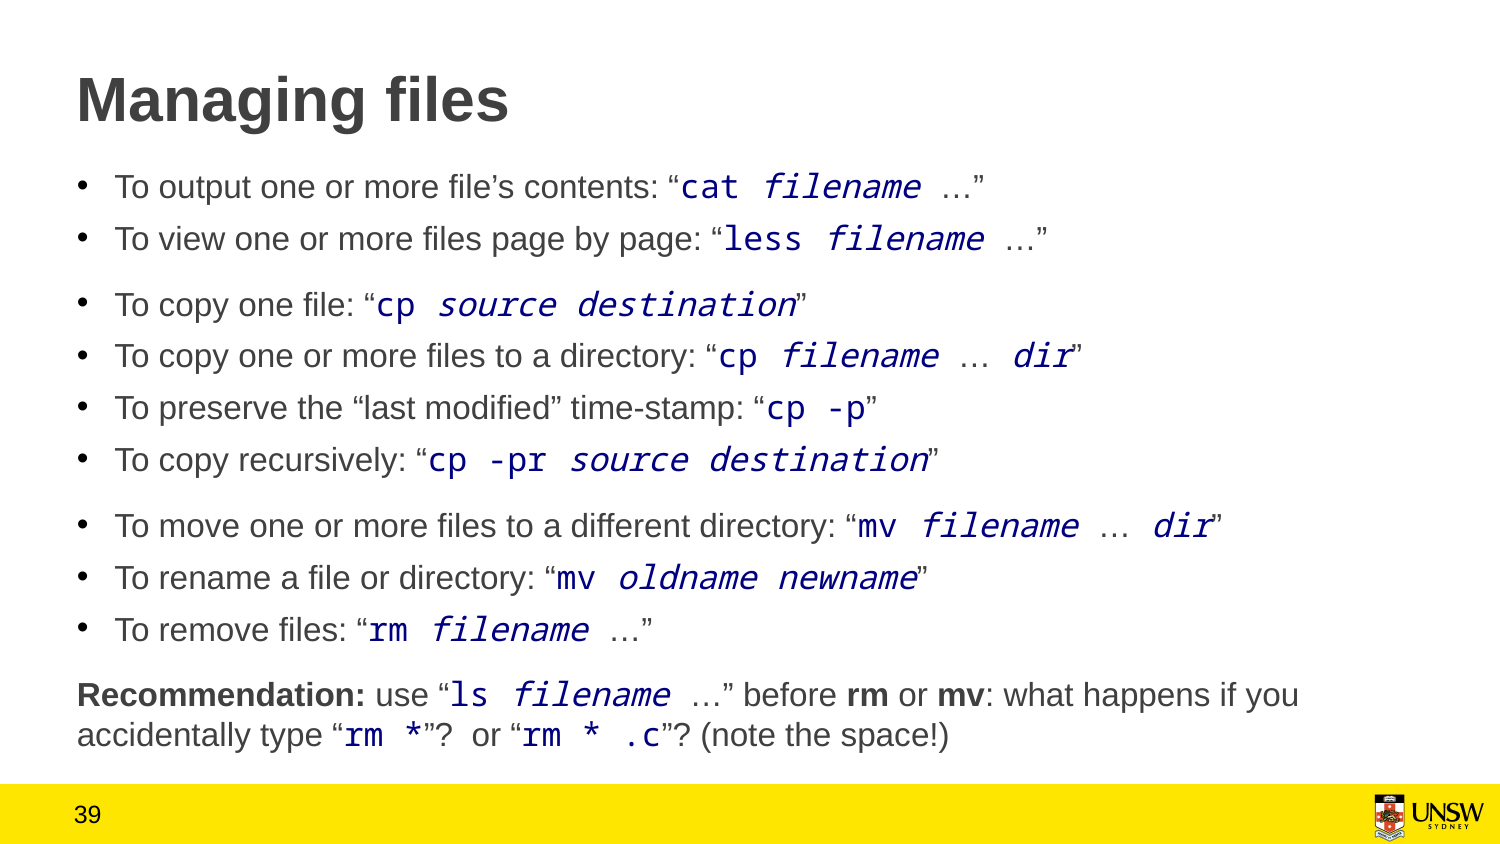

# Managing files
To output one or more file’s contents: “cat filename …”
To view one or more files page by page: “less filename …”
To copy one file: “cp source destination”
To copy one or more files to a directory: “cp filename … dir”
To preserve the “last modified” time-stamp: “cp -p”
To copy recursively: “cp -pr source destination”
To move one or more files to a different directory: “mv filename … dir”
To rename a file or directory: “mv oldname newname”
To remove files: “rm filename …”
Recommendation: use “ls filename …” before rm or mv: what happens if you accidentally type “rm *”? or “rm * .c”? (note the space!)